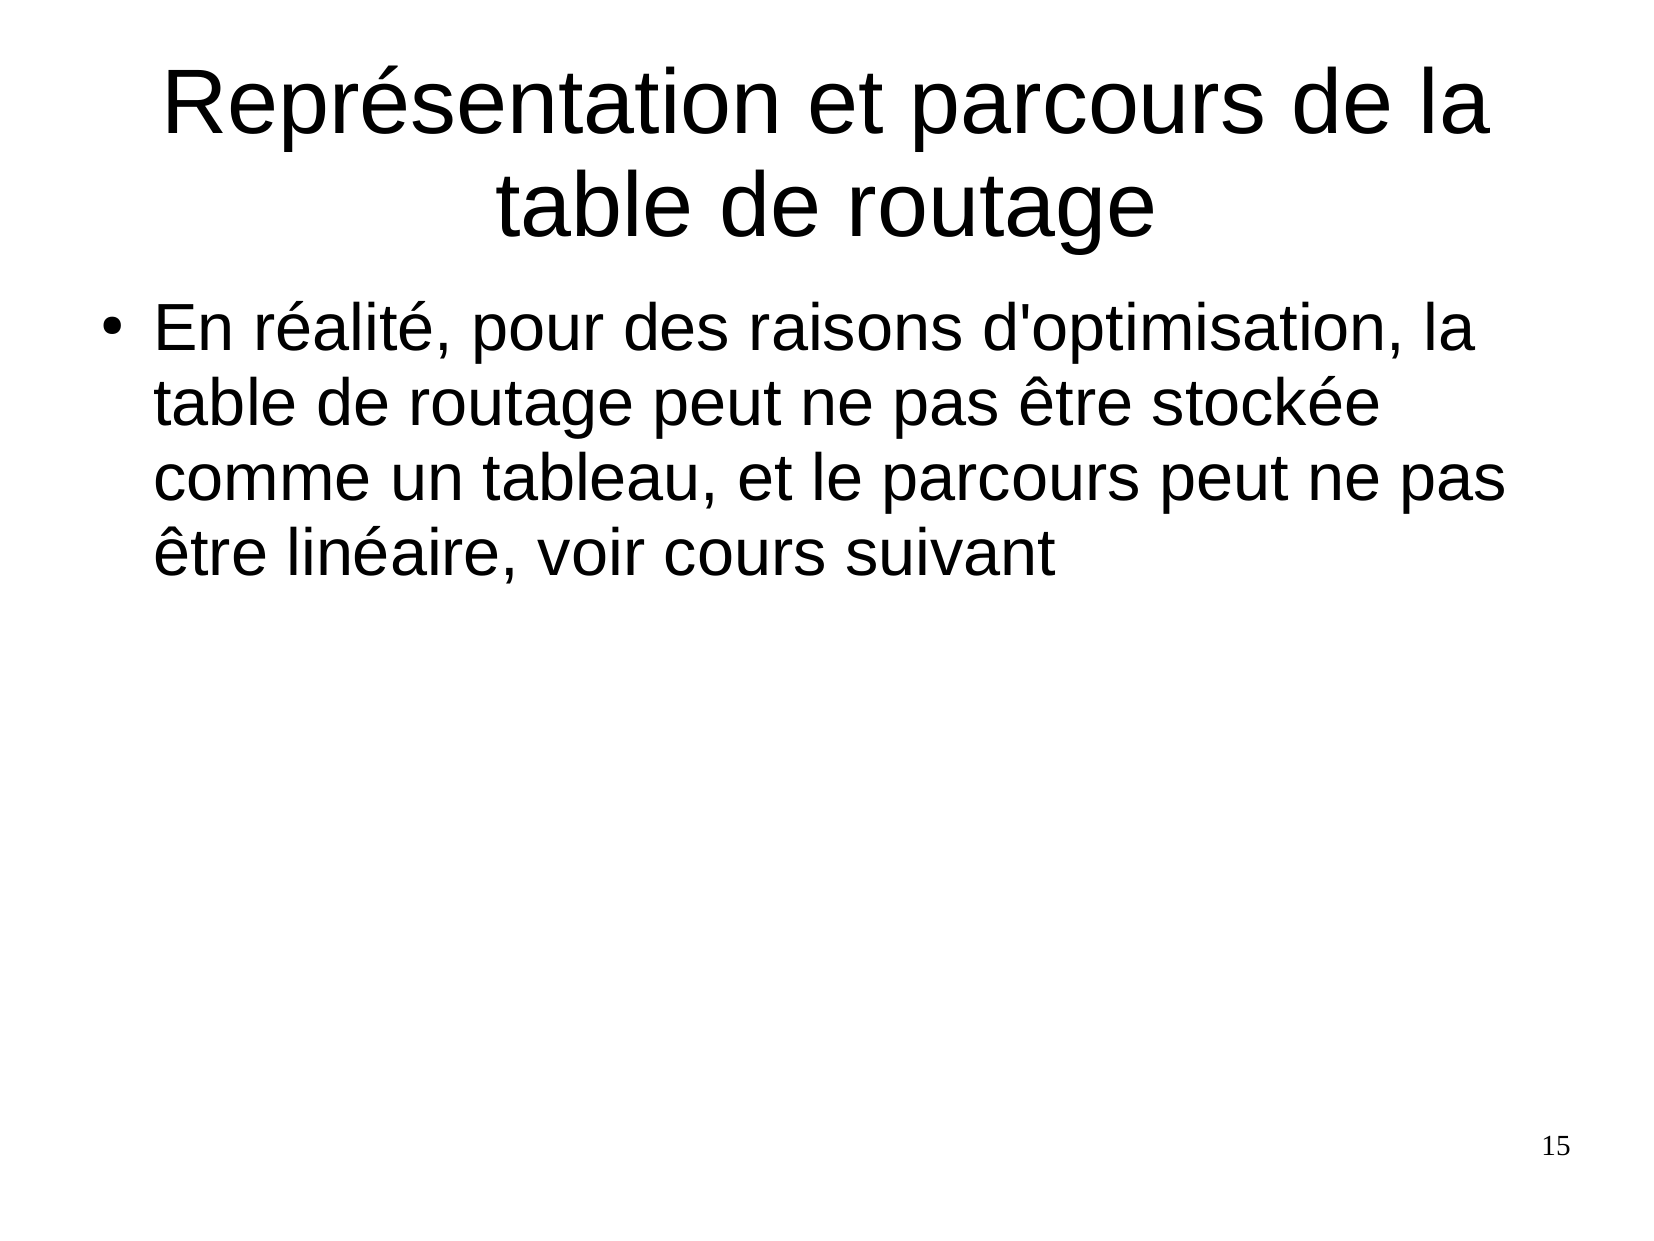

# Représentation et parcours de la table de routage
En réalité, pour des raisons d'optimisation, la table de routage peut ne pas être stockée comme un tableau, et le parcours peut ne pas être linéaire, voir cours suivant
15